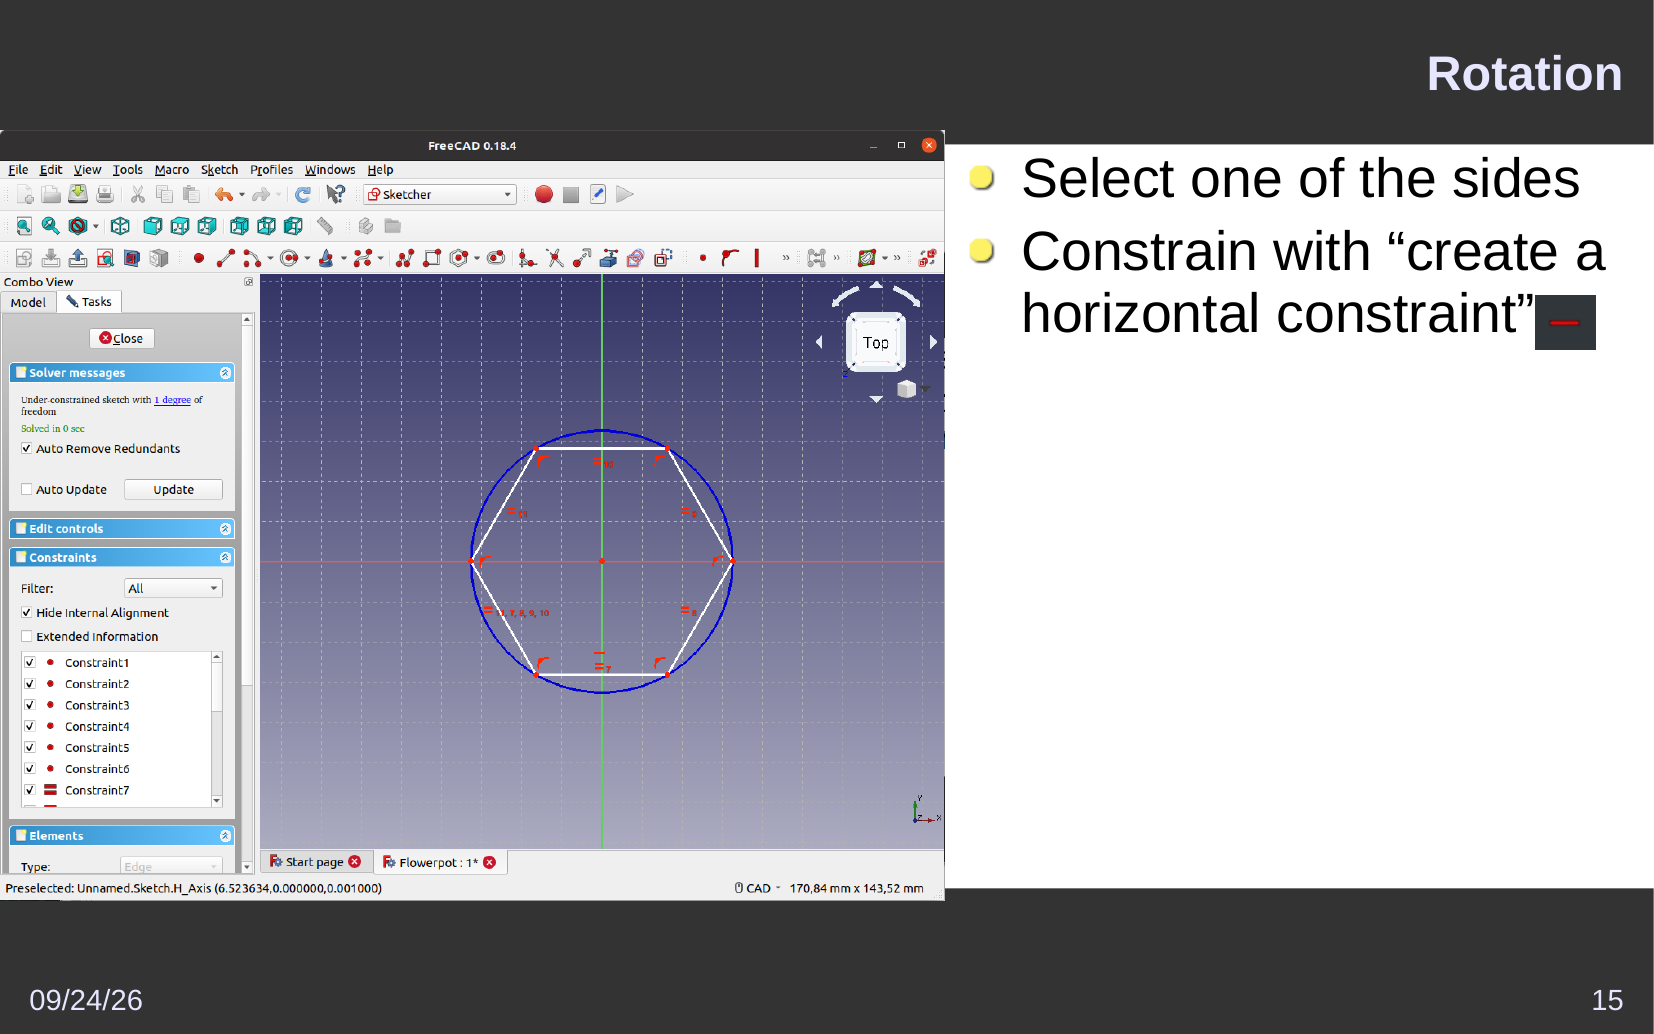

# Rotation
Select one of the sides
Constrain with “create a horizontal constraint”
15